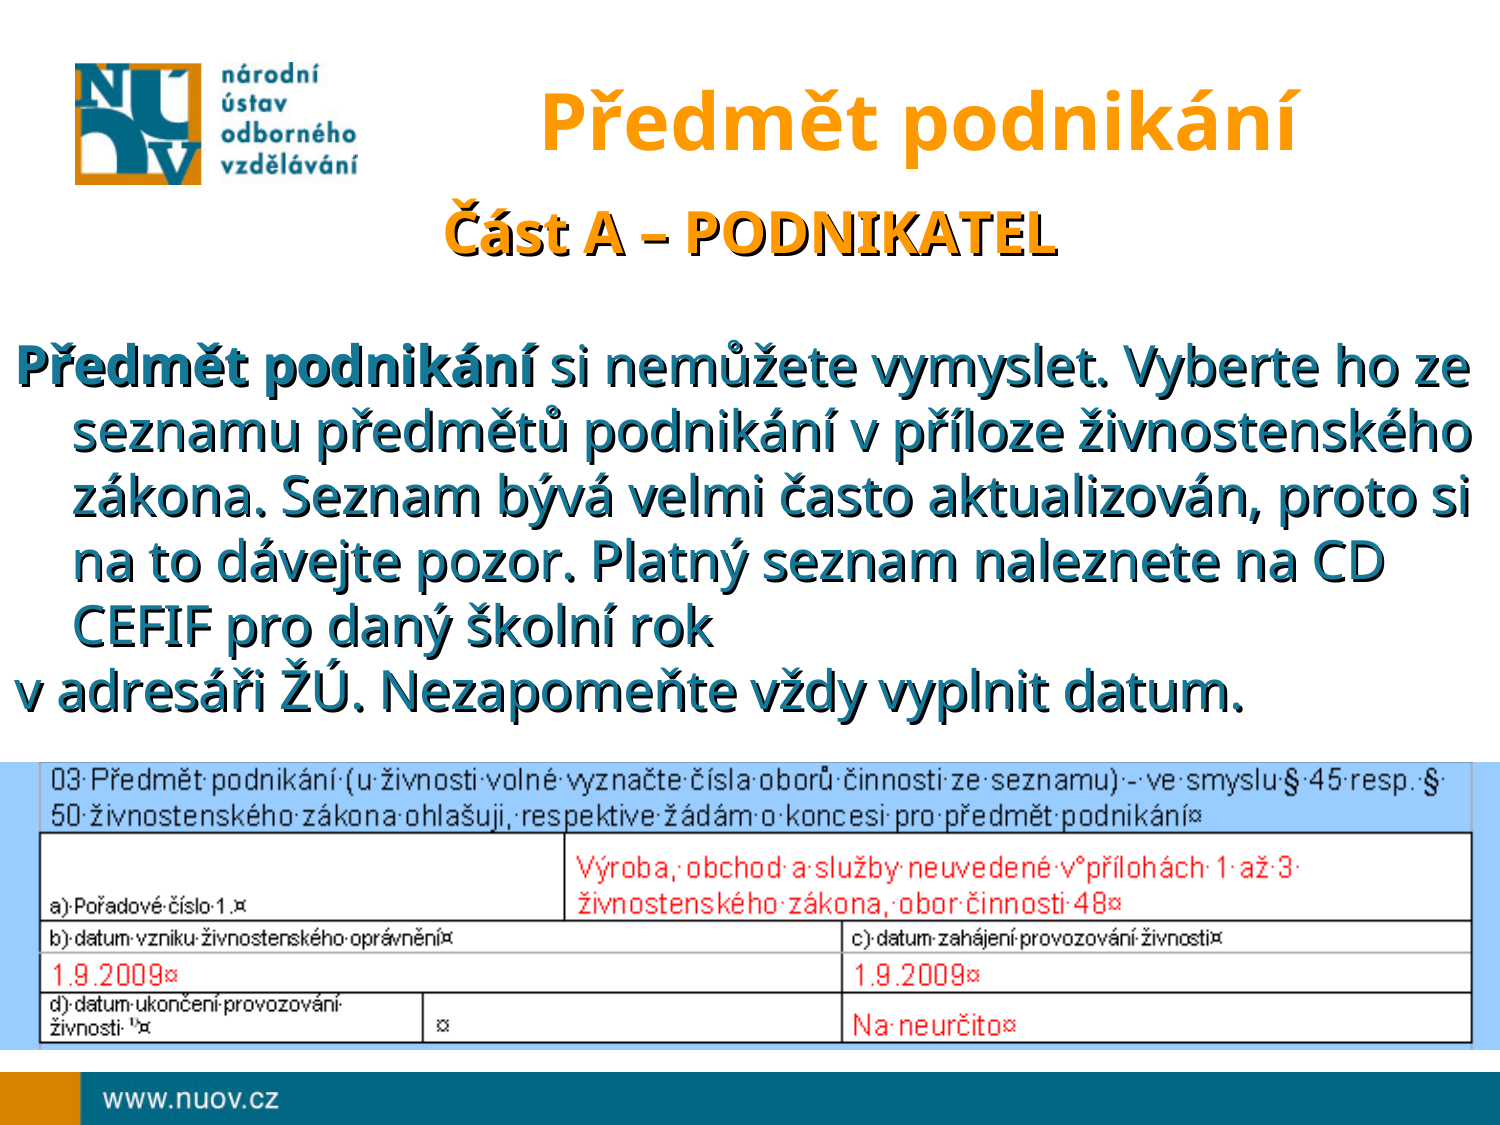

# Předmět podnikání
Část A – PODNIKATEL
Předmět podnikání si nemůžete vymyslet. Vyberte ho ze seznamu předmětů podnikání v příloze živnostenského zákona. Seznam bývá velmi často aktualizován, proto si na to dávejte pozor. Platný seznam naleznete na CD CEFIF pro daný školní rok
v adresáři ŽÚ. Nezapomeňte vždy vyplnit datum.